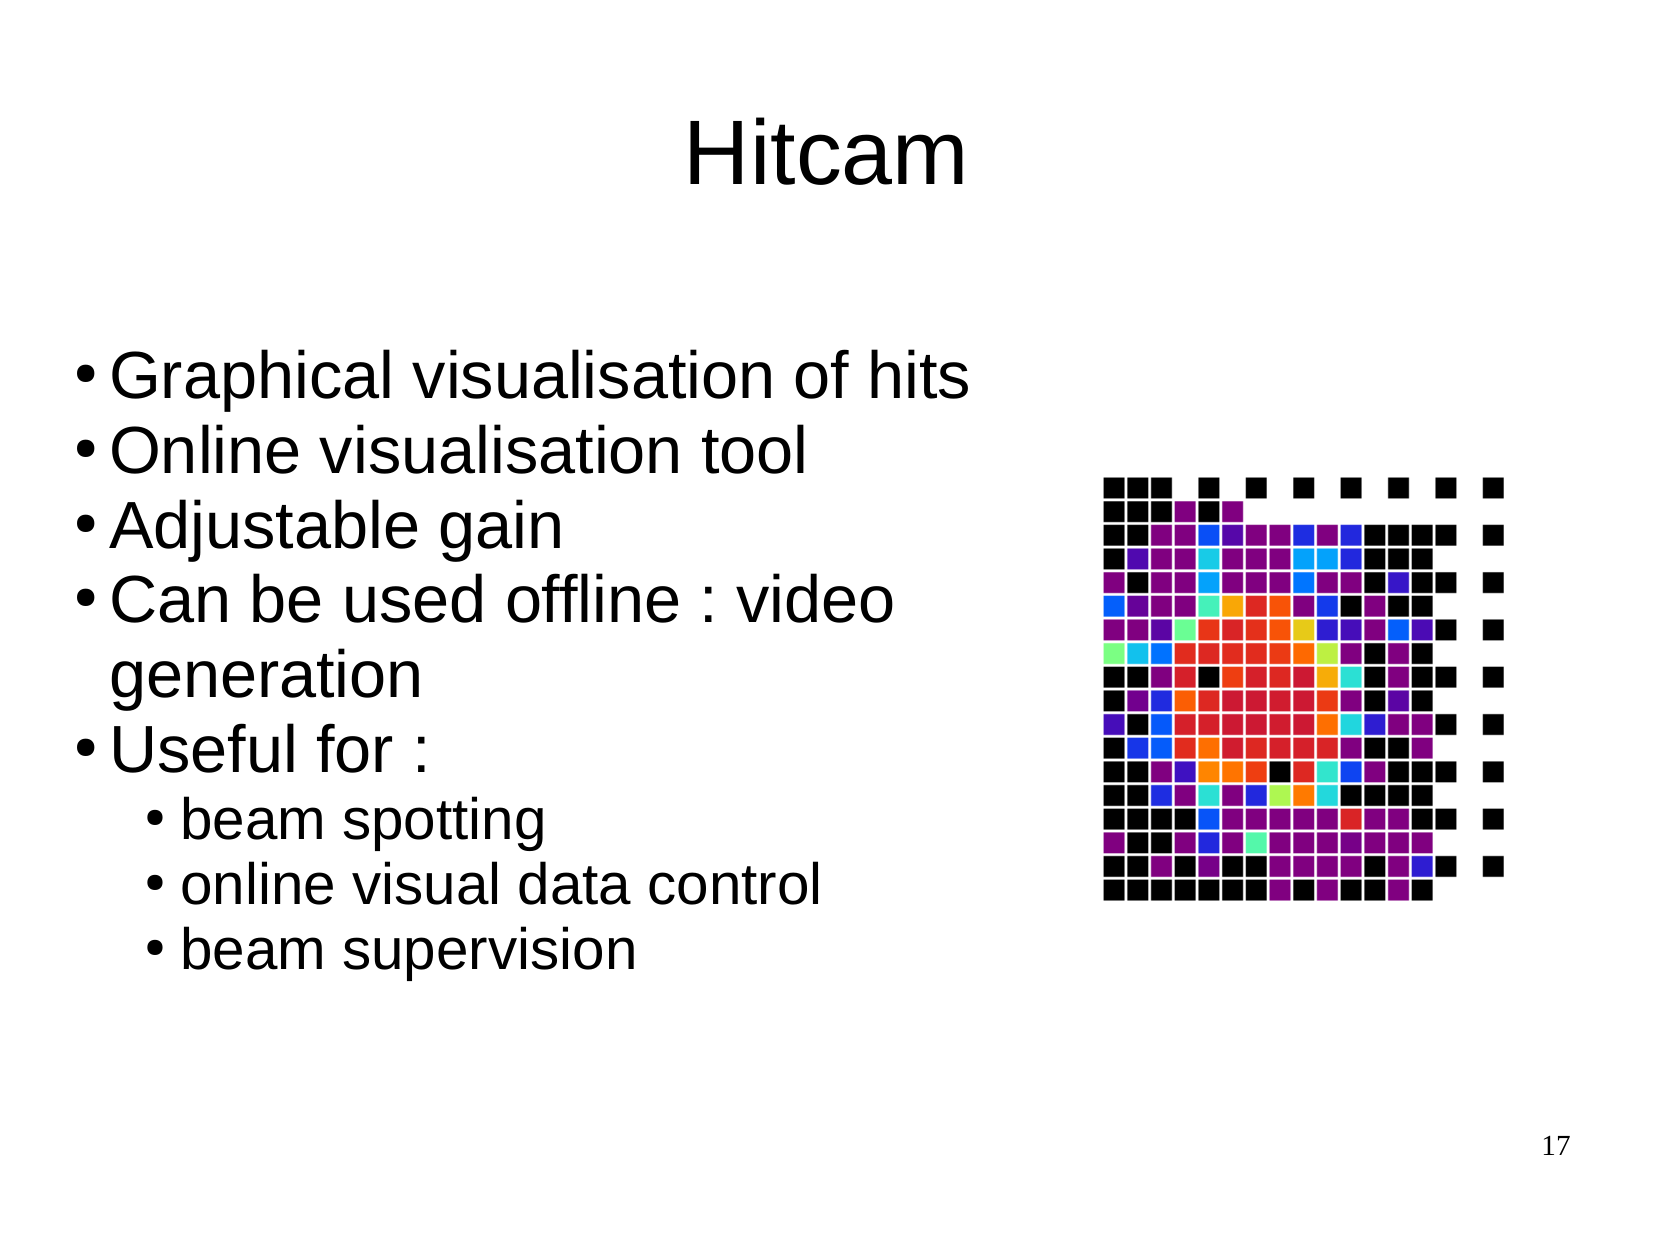

# Hitcam
Graphical visualisation of hits
Online visualisation tool
Adjustable gain
Can be used offline : video generation
Useful for :
beam spotting
online visual data control
beam supervision
17